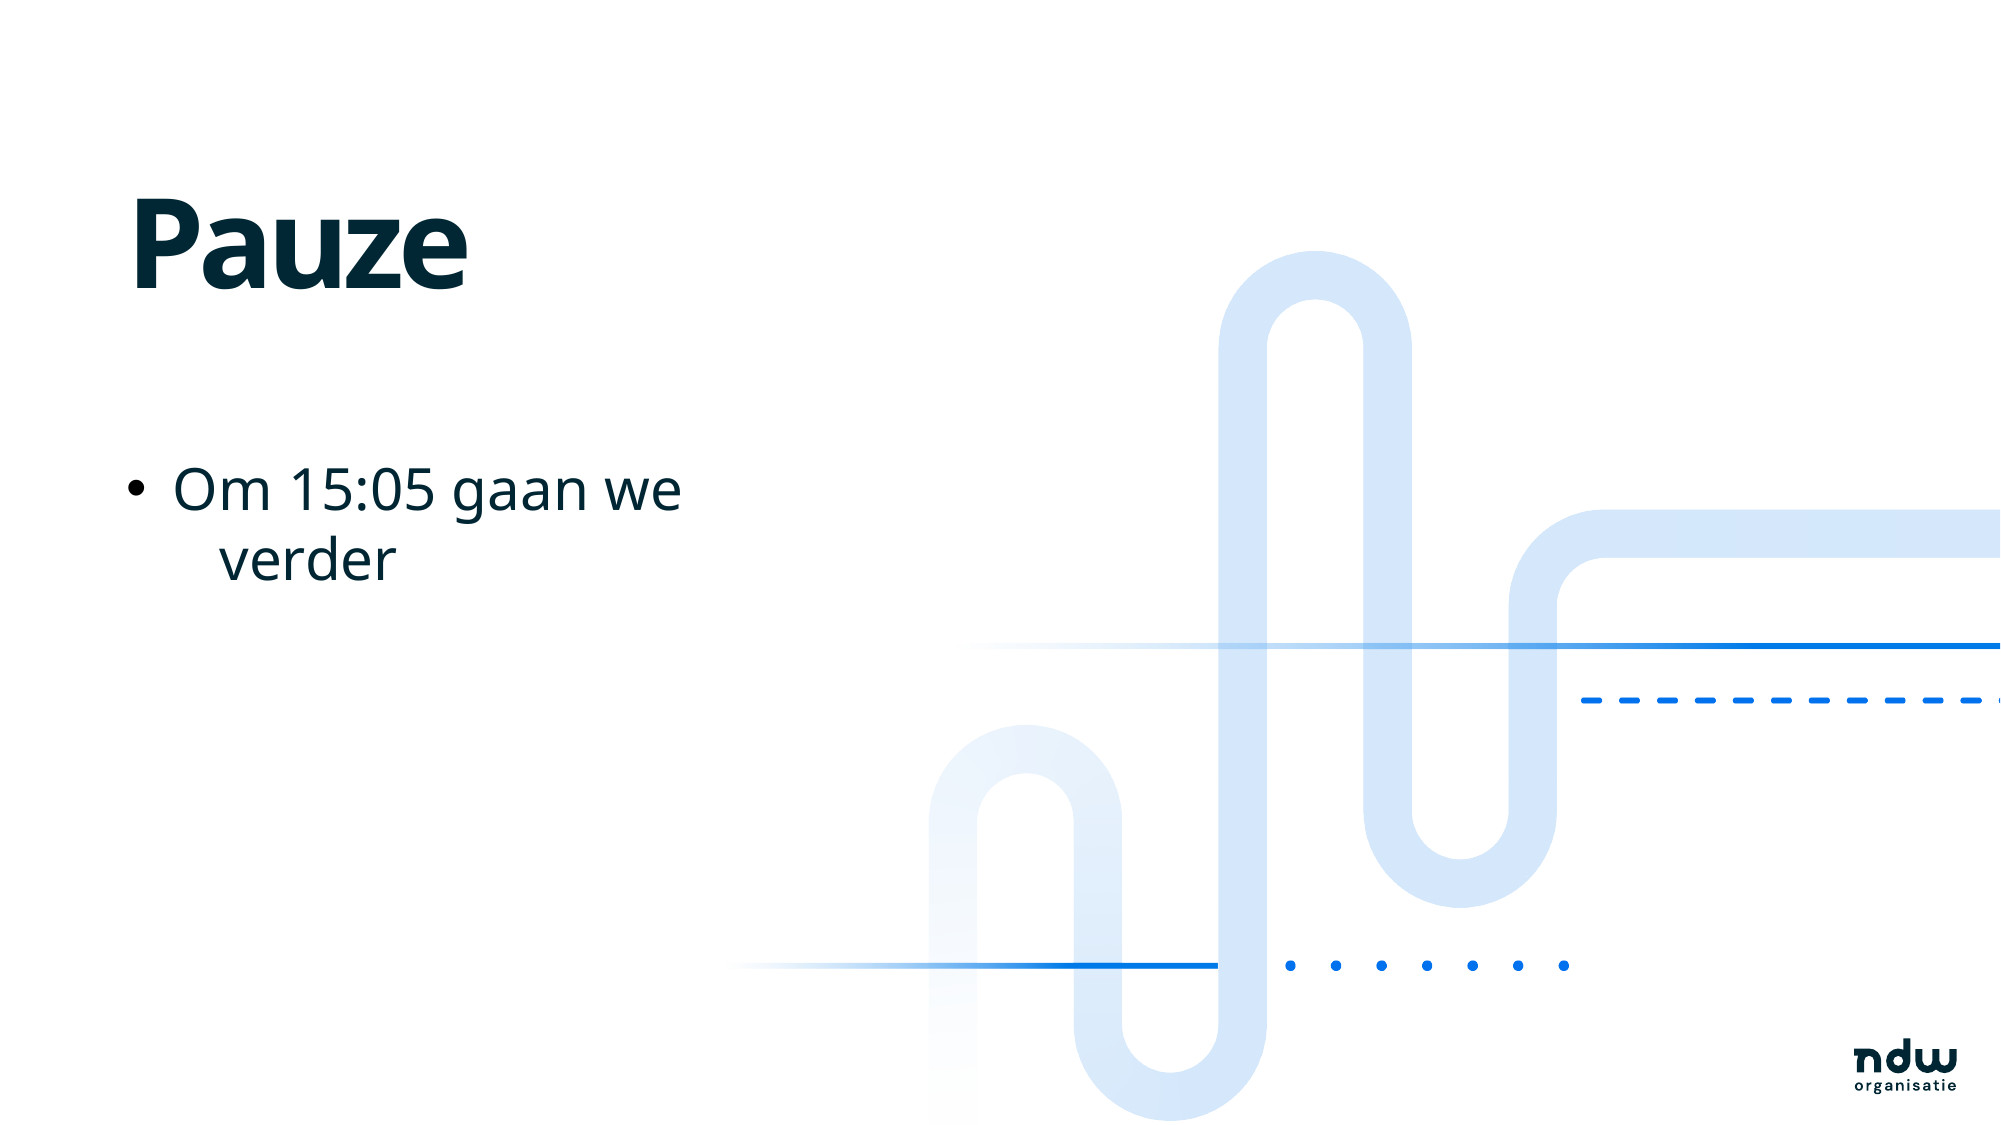

# Pauze
Om 15:05 gaan we verder